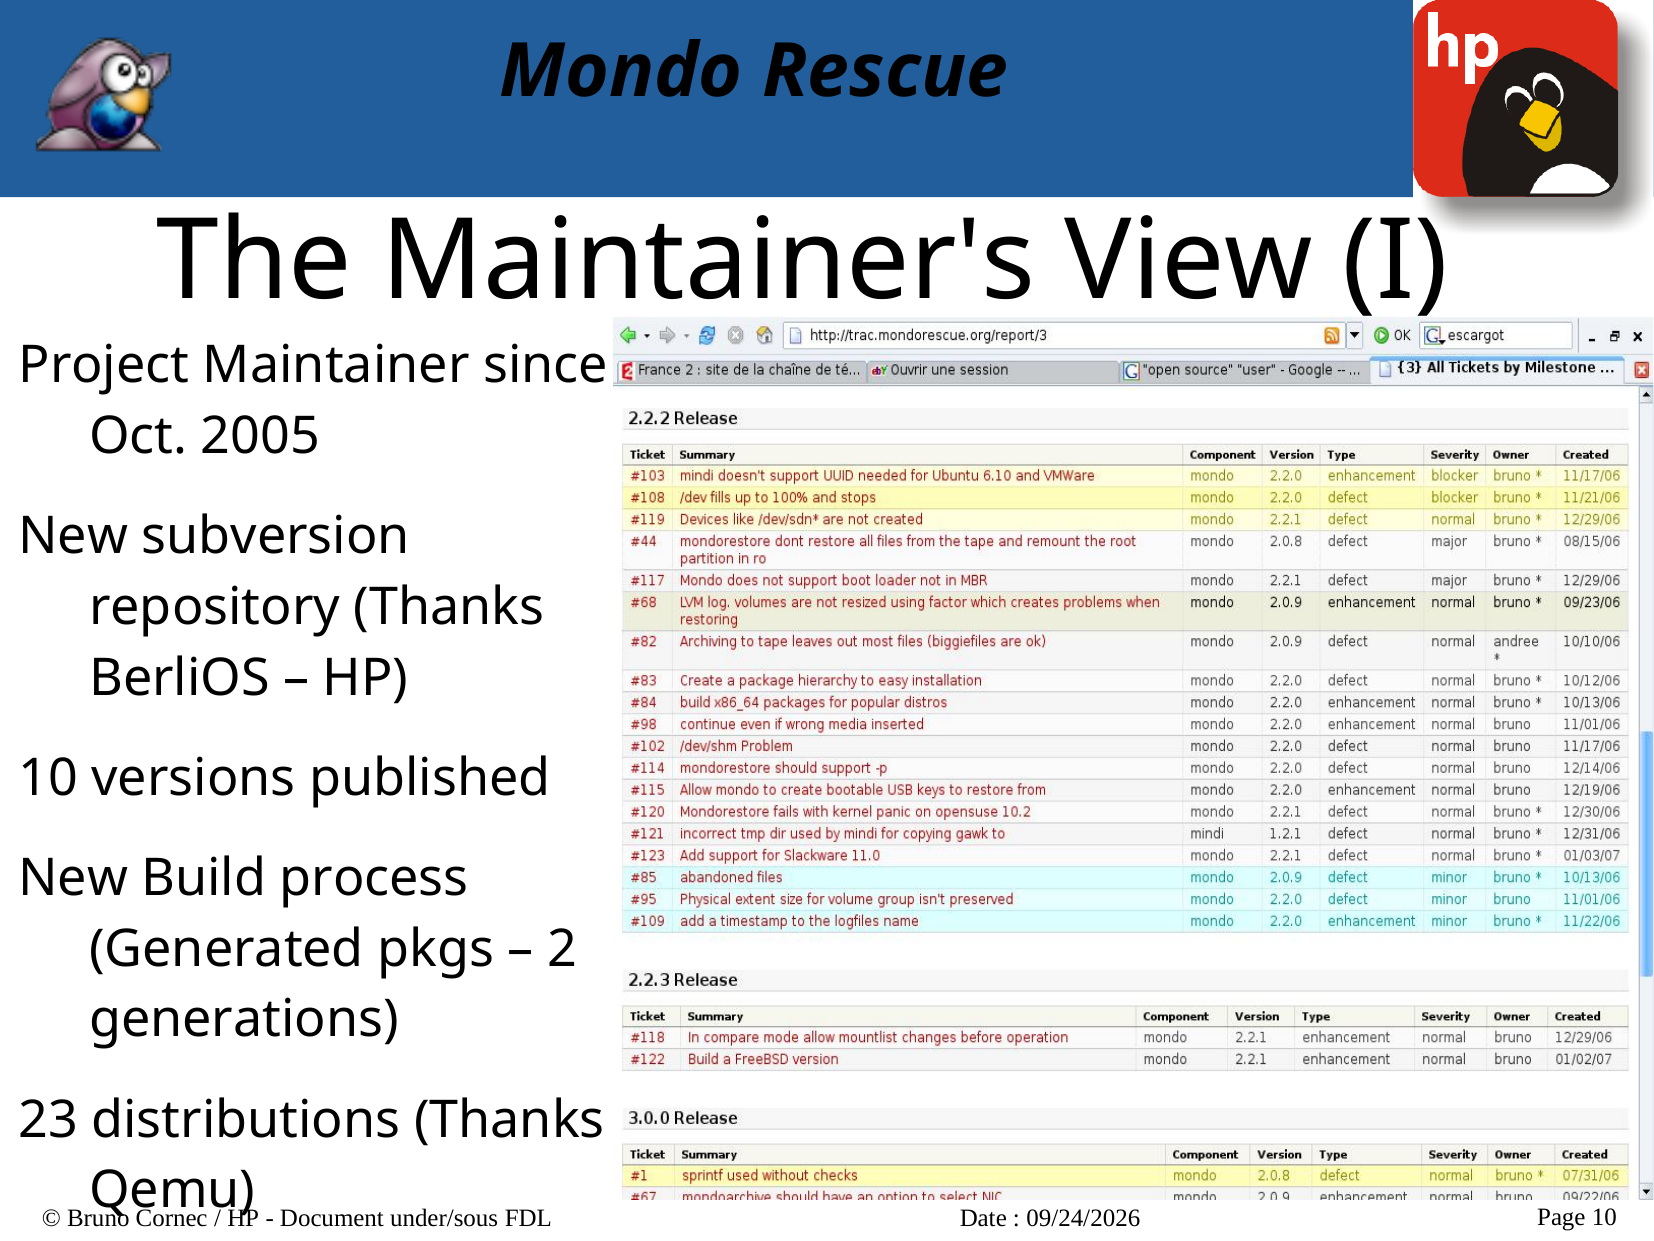

The Maintainer's View (I)
# Project Maintainer since Oct. 2005
New subversion repository (Thanks BerliOS – HP)
10 versions published
New Build process (Generated pkgs – 2 generations)
23 distributions (Thanks Qemu)